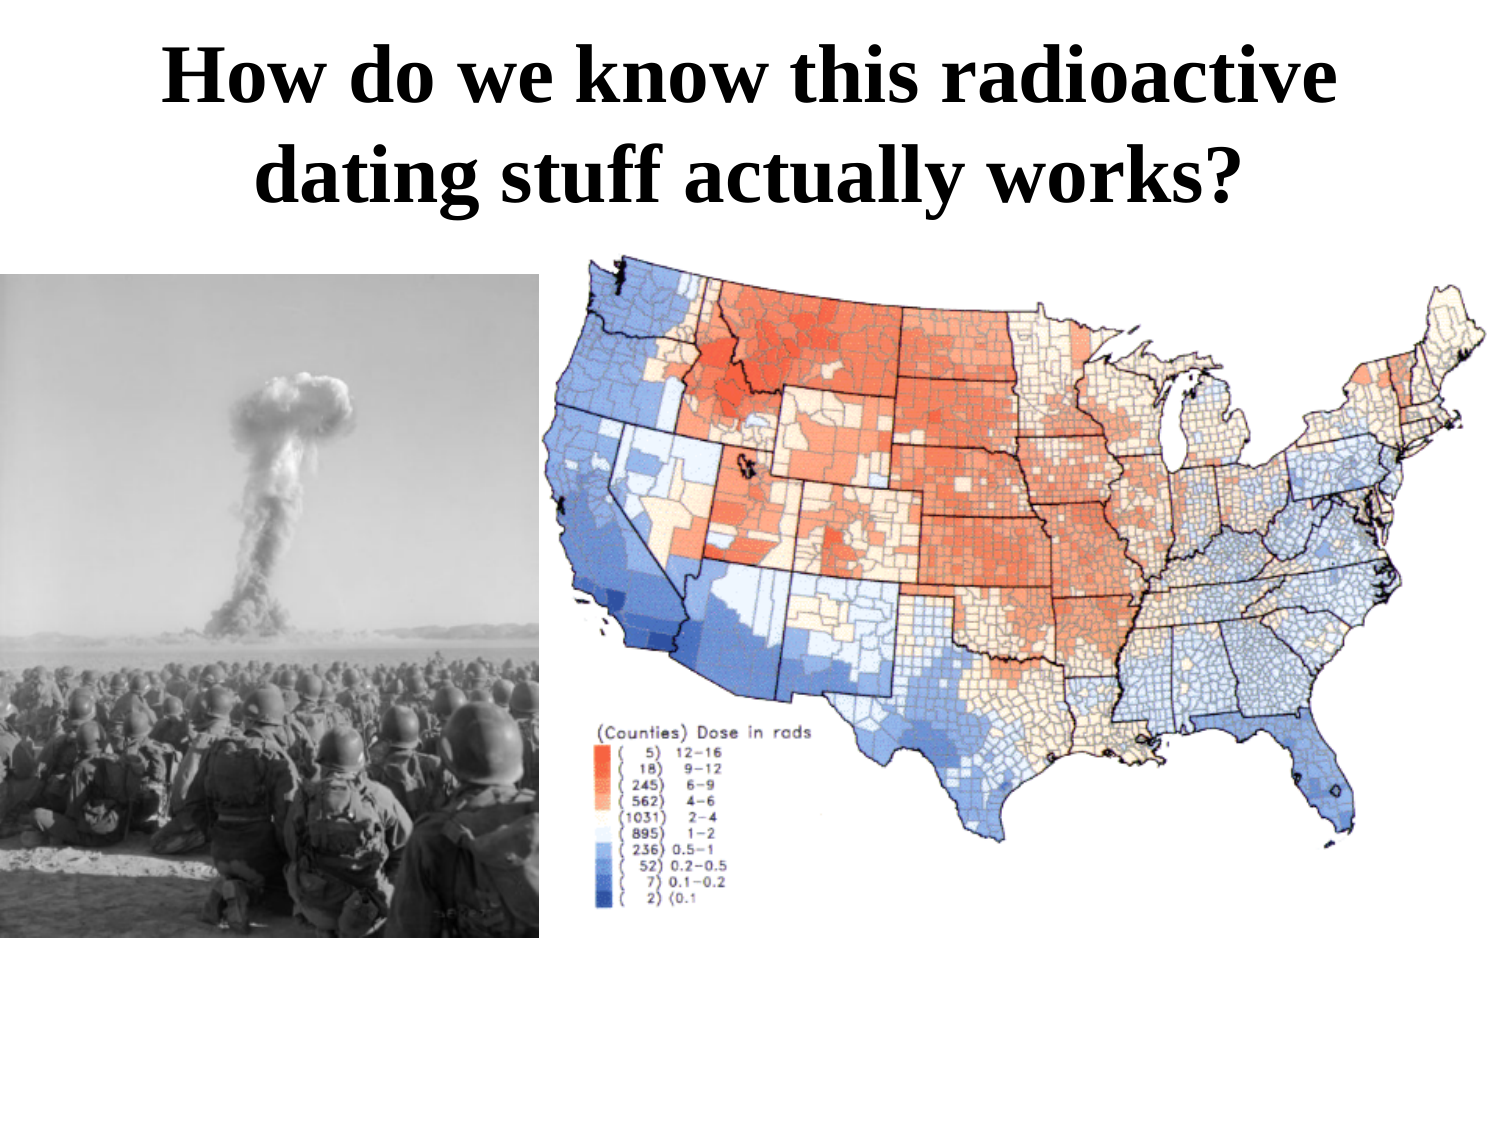

# How do we know this radioactive dating stuff actually works?